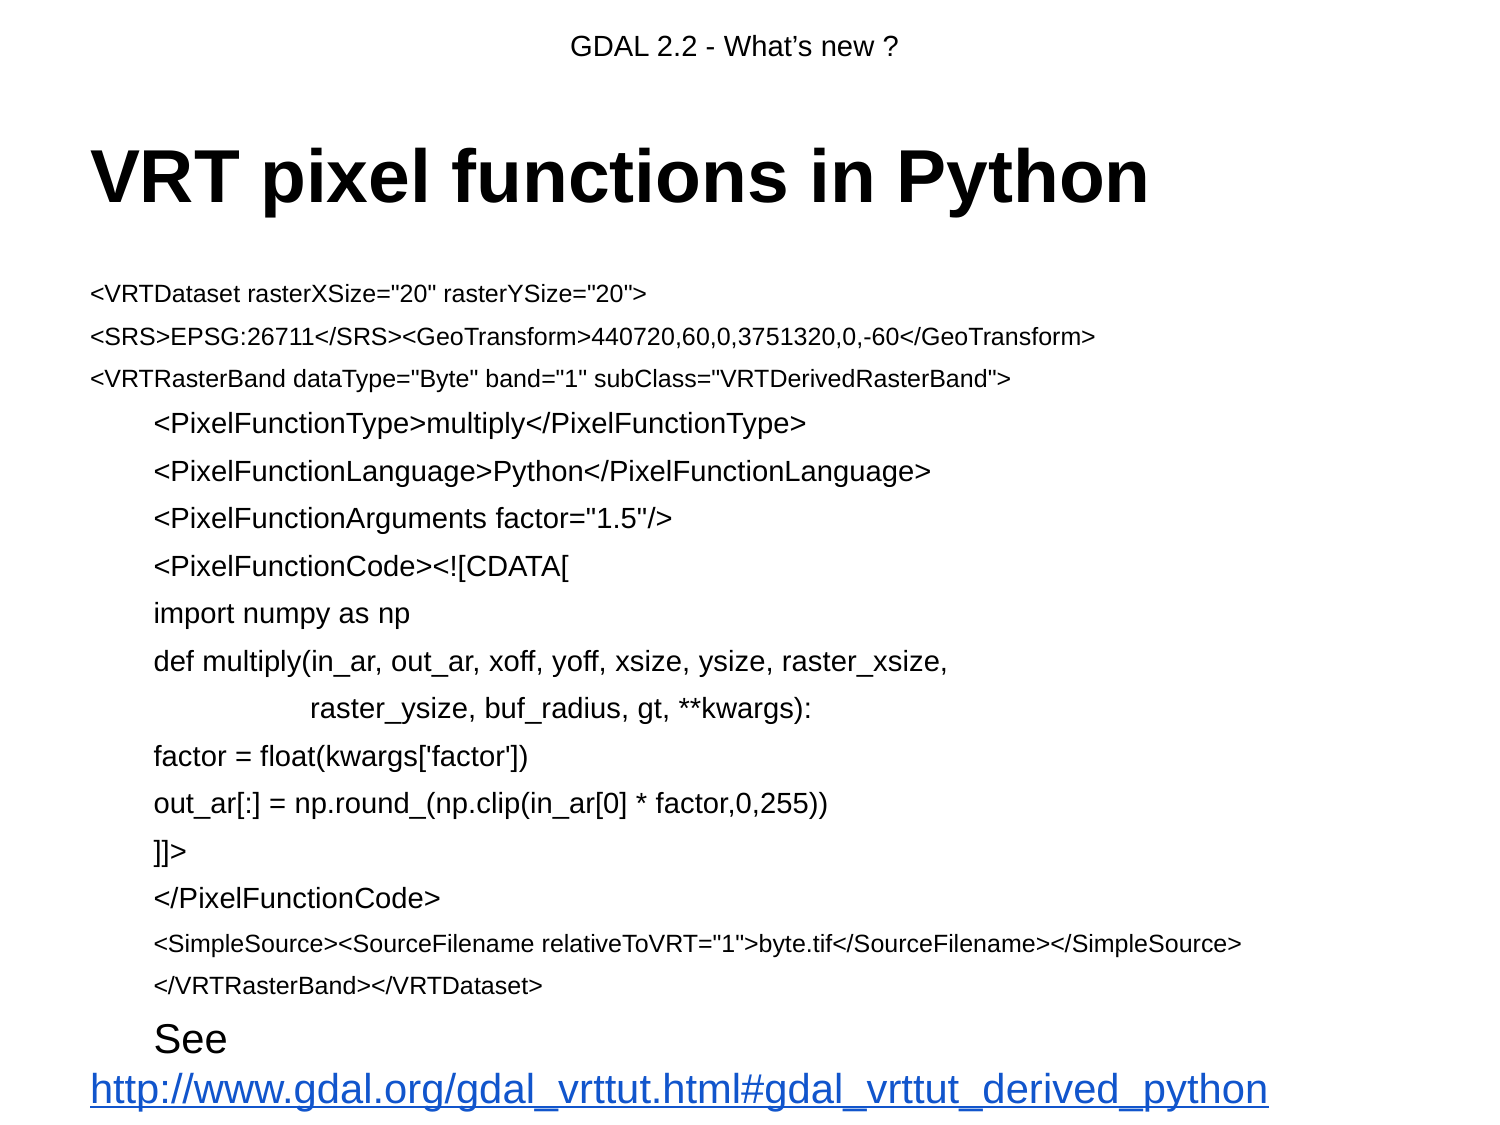

# VRT pixel functions in Python
<VRTDataset rasterXSize="20" rasterYSize="20">
<SRS>EPSG:26711</SRS><GeoTransform>440720,60,0,3751320,0,-60</GeoTransform>
<VRTRasterBand dataType="Byte" band="1" subClass="VRTDerivedRasterBand">
<PixelFunctionType>multiply</PixelFunctionType>
<PixelFunctionLanguage>Python</PixelFunctionLanguage>
<PixelFunctionArguments factor="1.5"/>
<PixelFunctionCode><![CDATA[
import numpy as np
def multiply(in_ar, out_ar, xoff, yoff, xsize, ysize, raster_xsize,
 raster_ysize, buf_radius, gt, **kwargs):
factor = float(kwargs['factor'])
out_ar[:] = np.round_(np.clip(in_ar[0] * factor,0,255))
]]>
</PixelFunctionCode>
<SimpleSource><SourceFilename relativeToVRT="1">byte.tif</SourceFilename></SimpleSource>
</VRTRasterBand></VRTDataset>
See http://www.gdal.org/gdal_vrttut.html#gdal_vrttut_derived_python